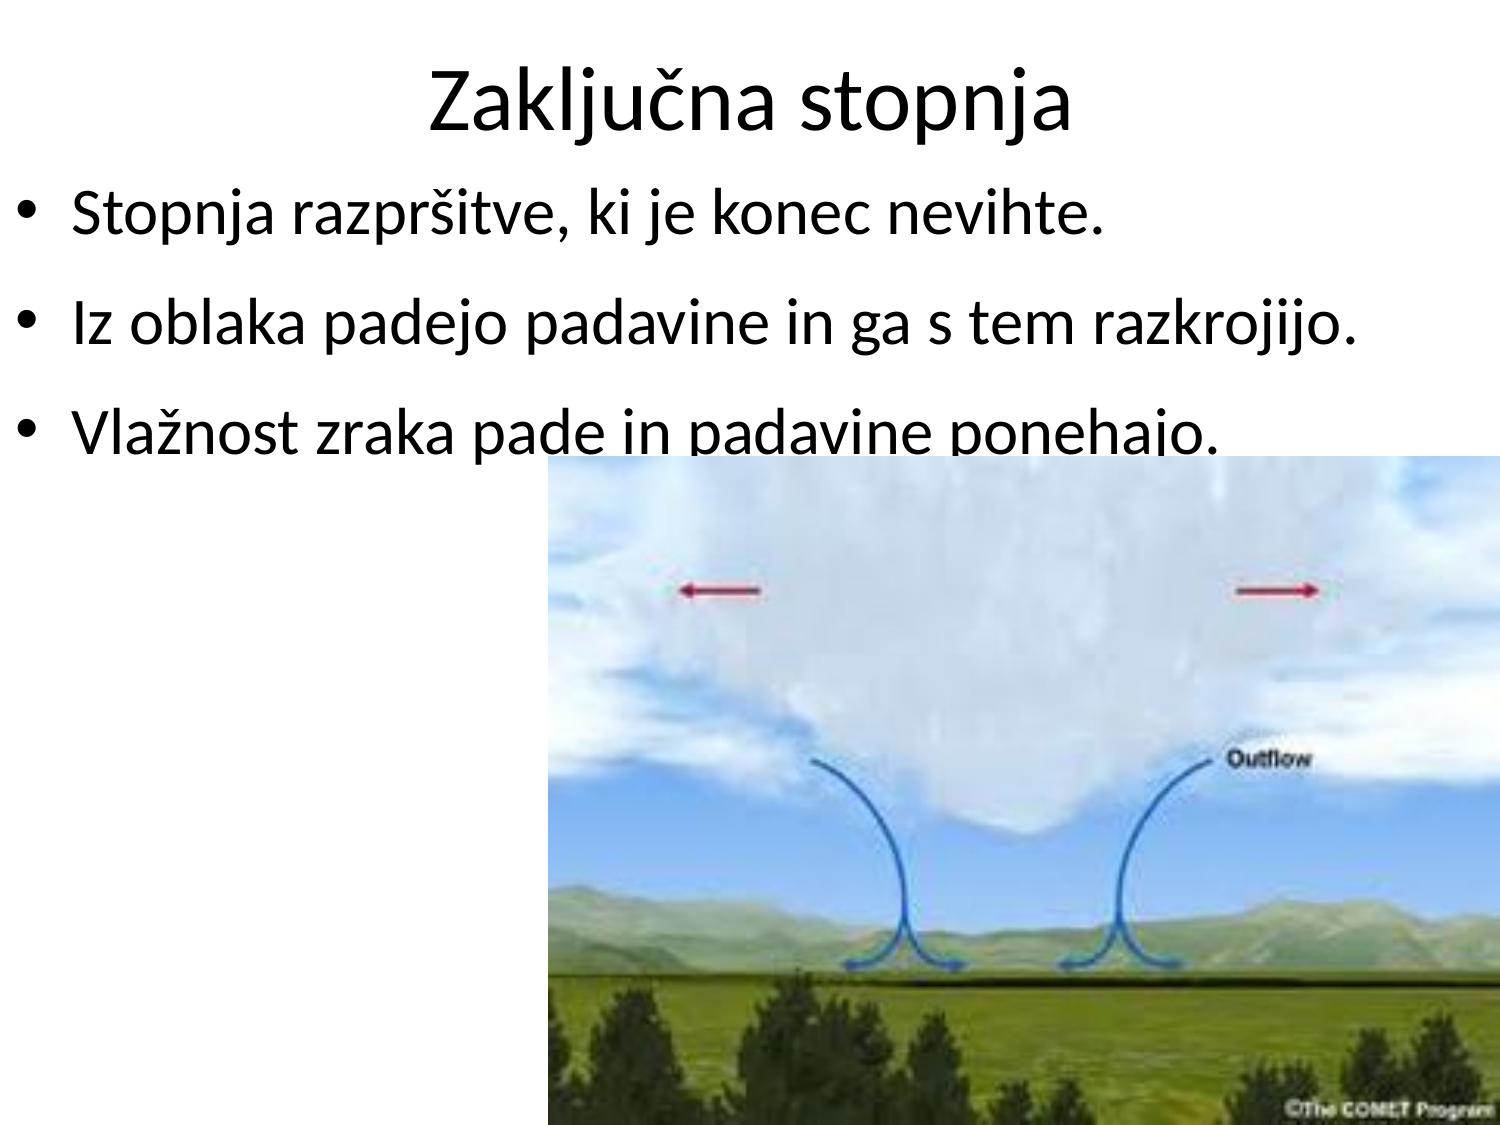

# Zaključna stopnja
Stopnja razpršitve, ki je konec nevihte.
Iz oblaka padejo padavine in ga s tem razkrojijo.
Vlažnost zraka pade in padavine ponehajo.